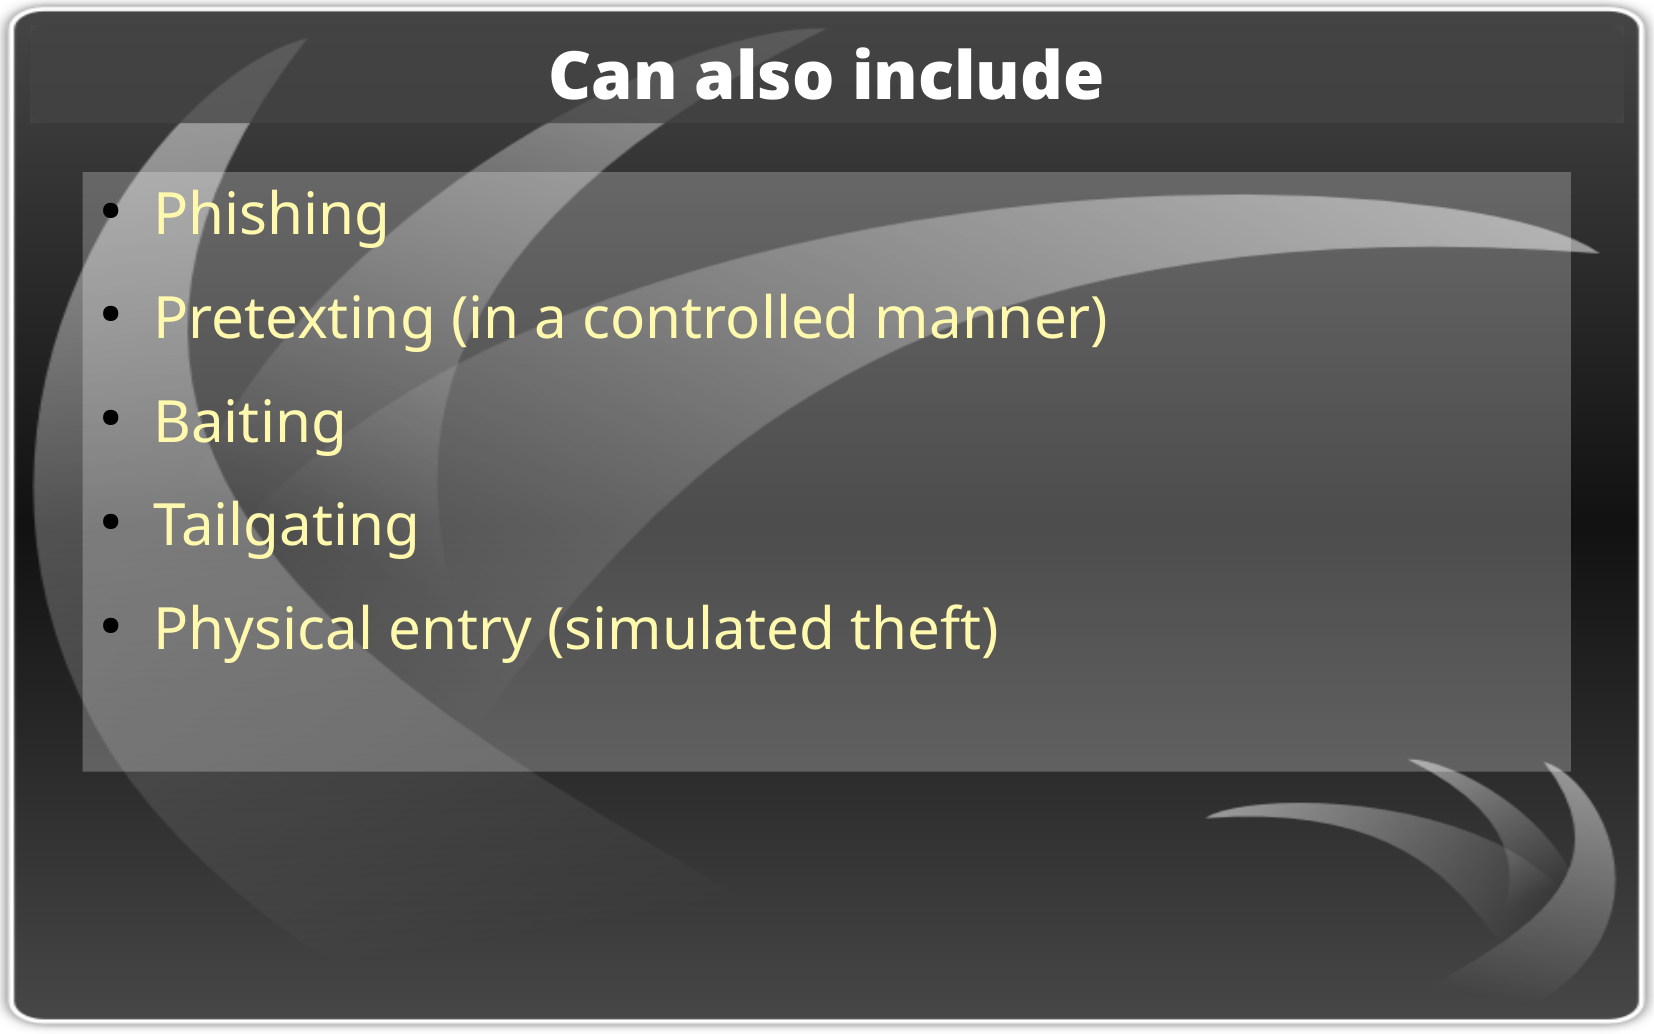

# Can also include
Phishing
Pretexting (in a controlled manner)
Baiting
Tailgating
Physical entry (simulated theft)